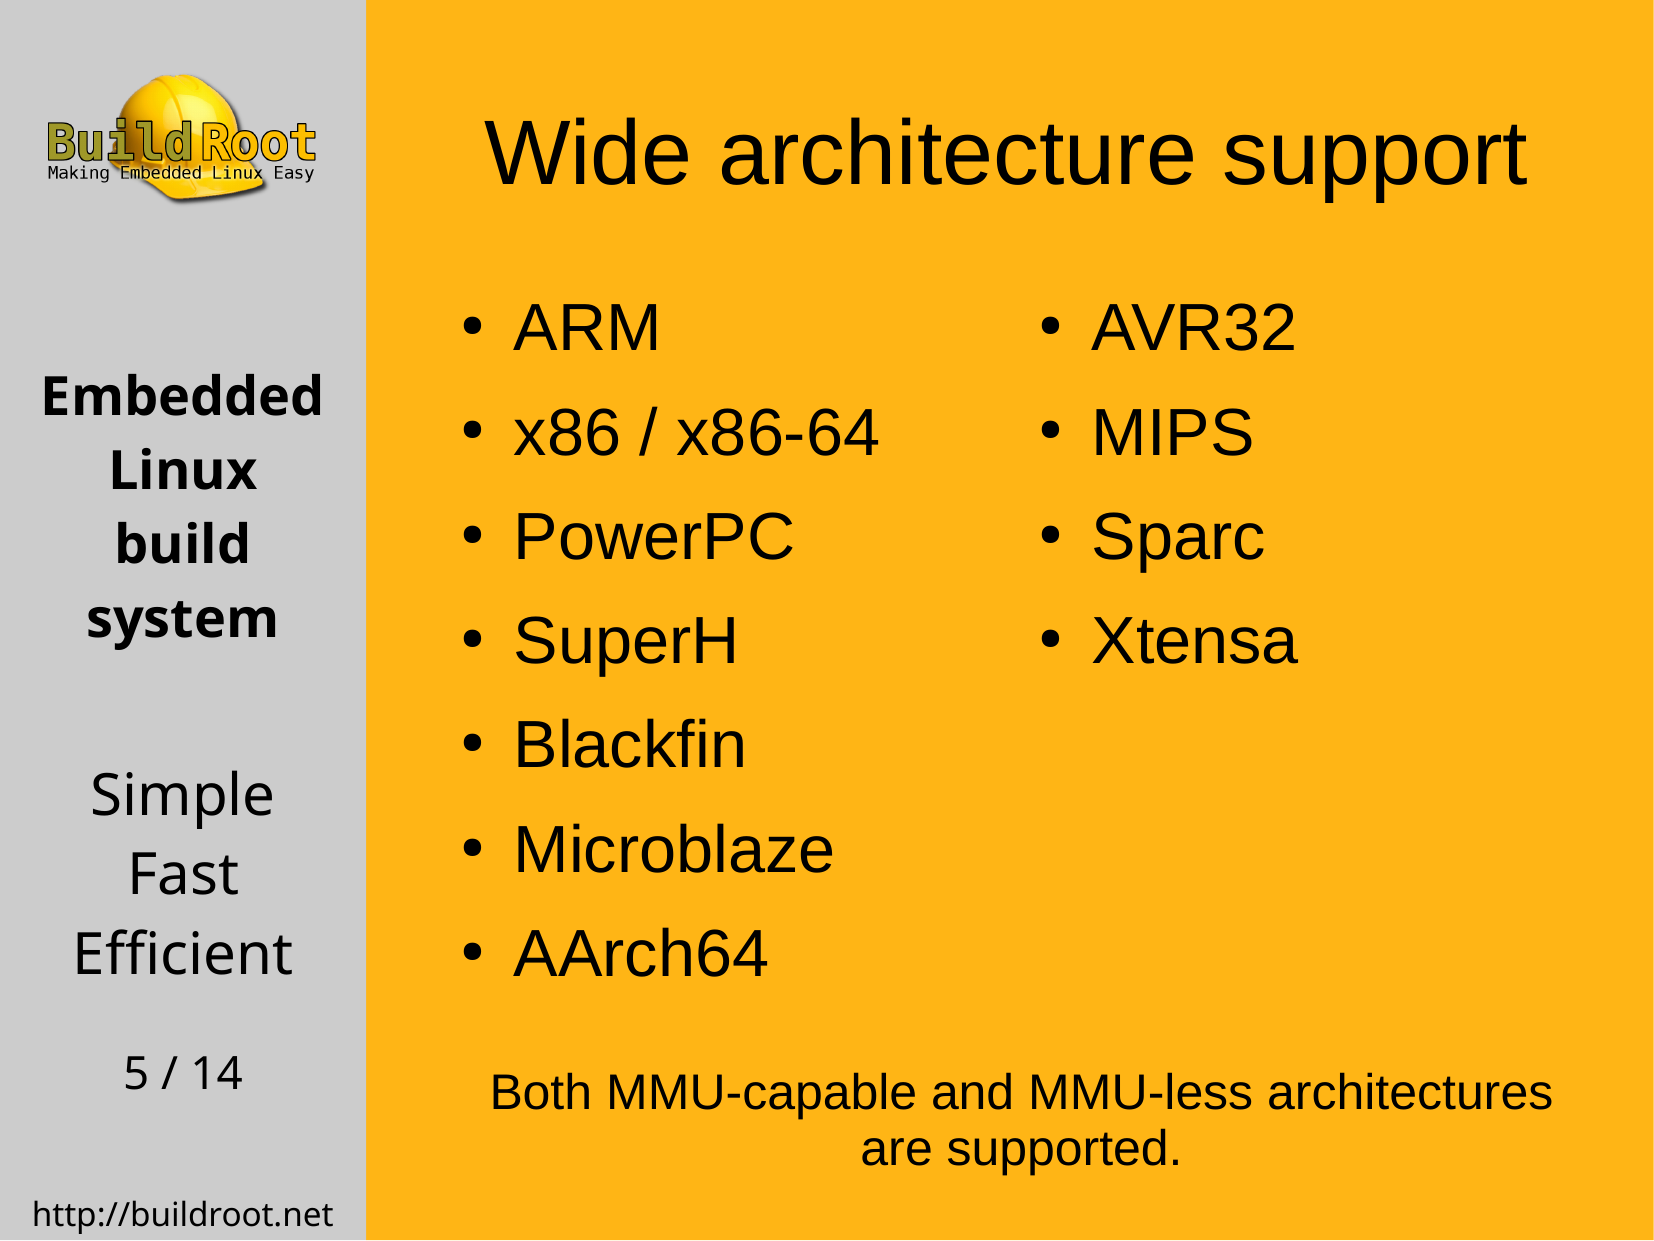

# Wide architecture support
ARM
x86 / x86-64
PowerPC
SuperH
Blackfin
Microblaze
AArch64
AVR32
MIPS
Sparc
Xtensa
Both MMU-capable and MMU-less architectures are supported.